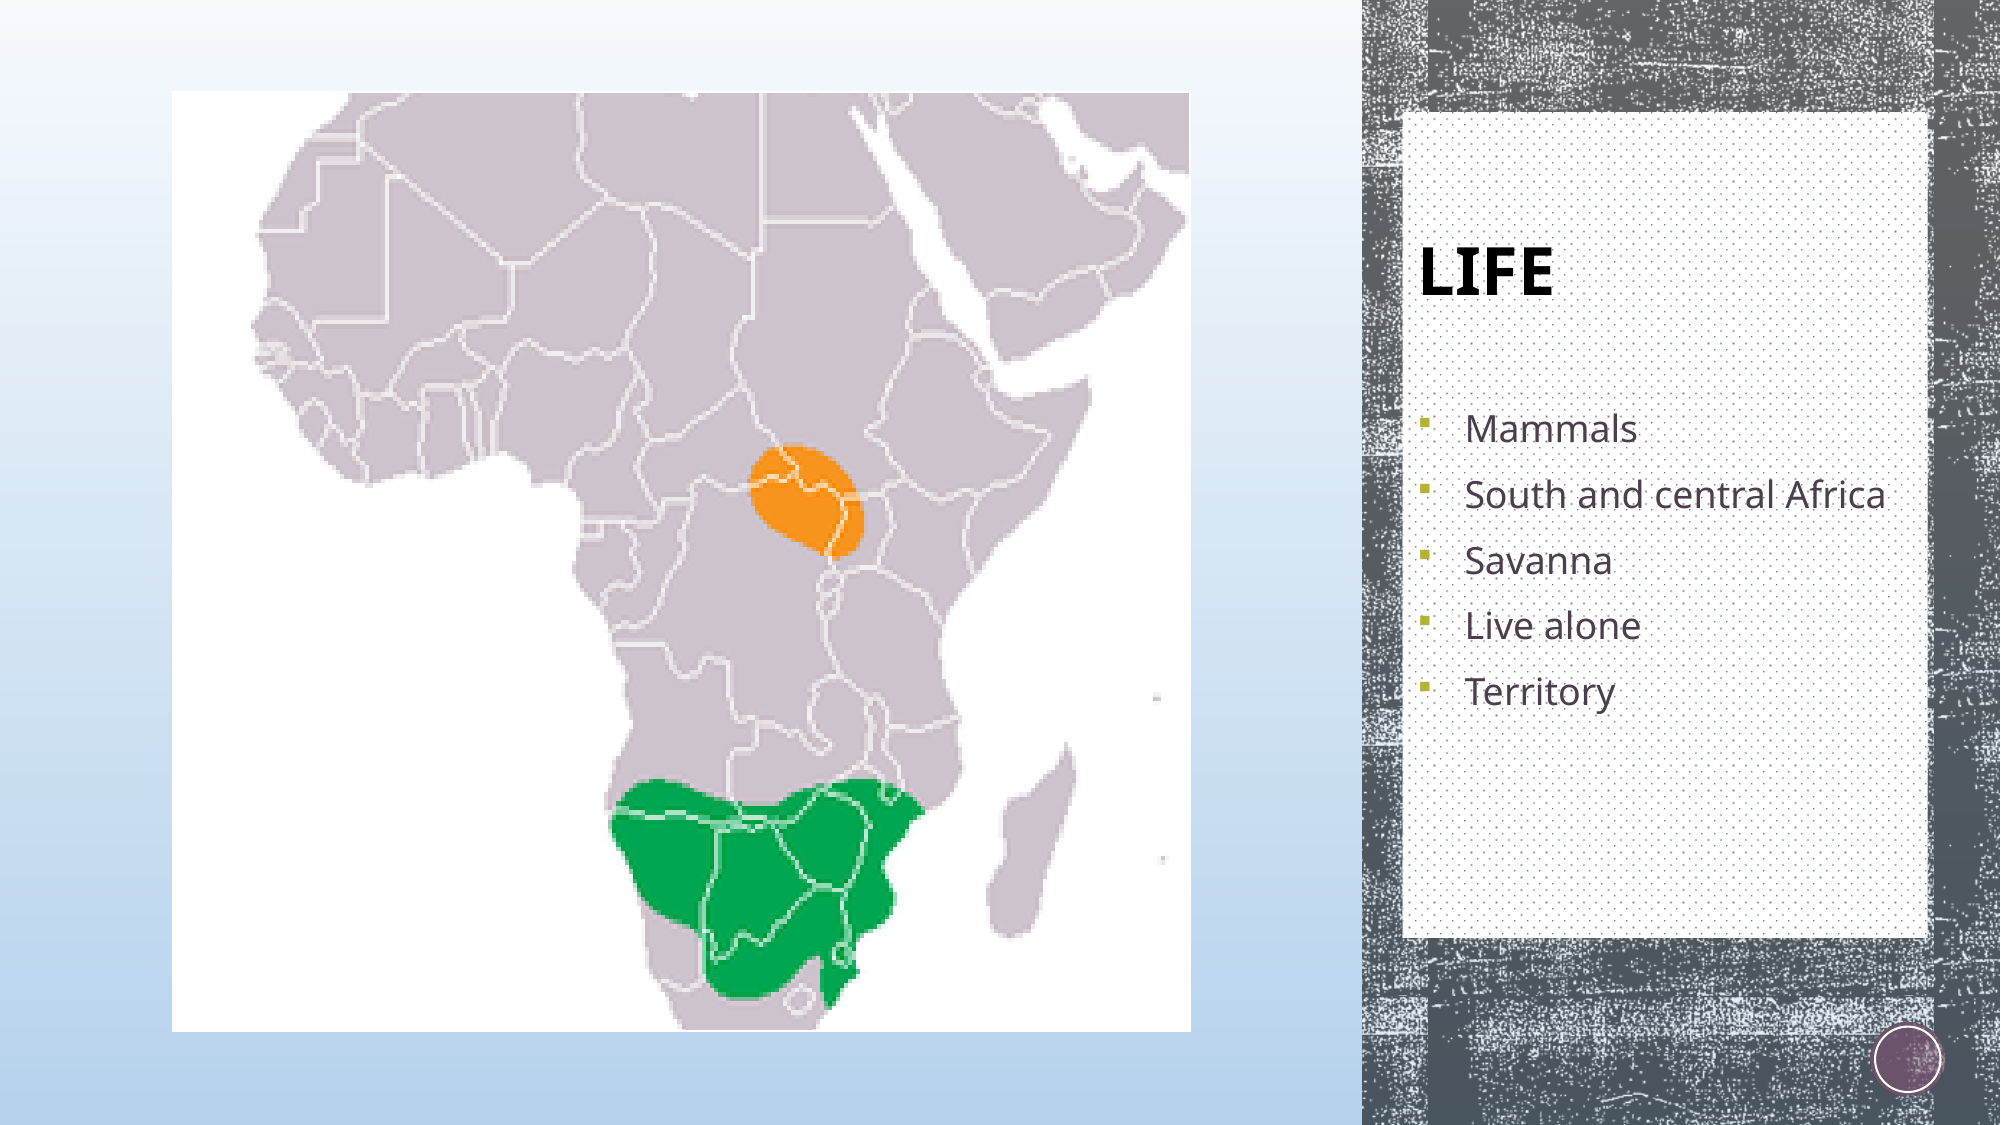

# LIFE
Mammals
South and central Africa
Savanna
Live alone
Territory